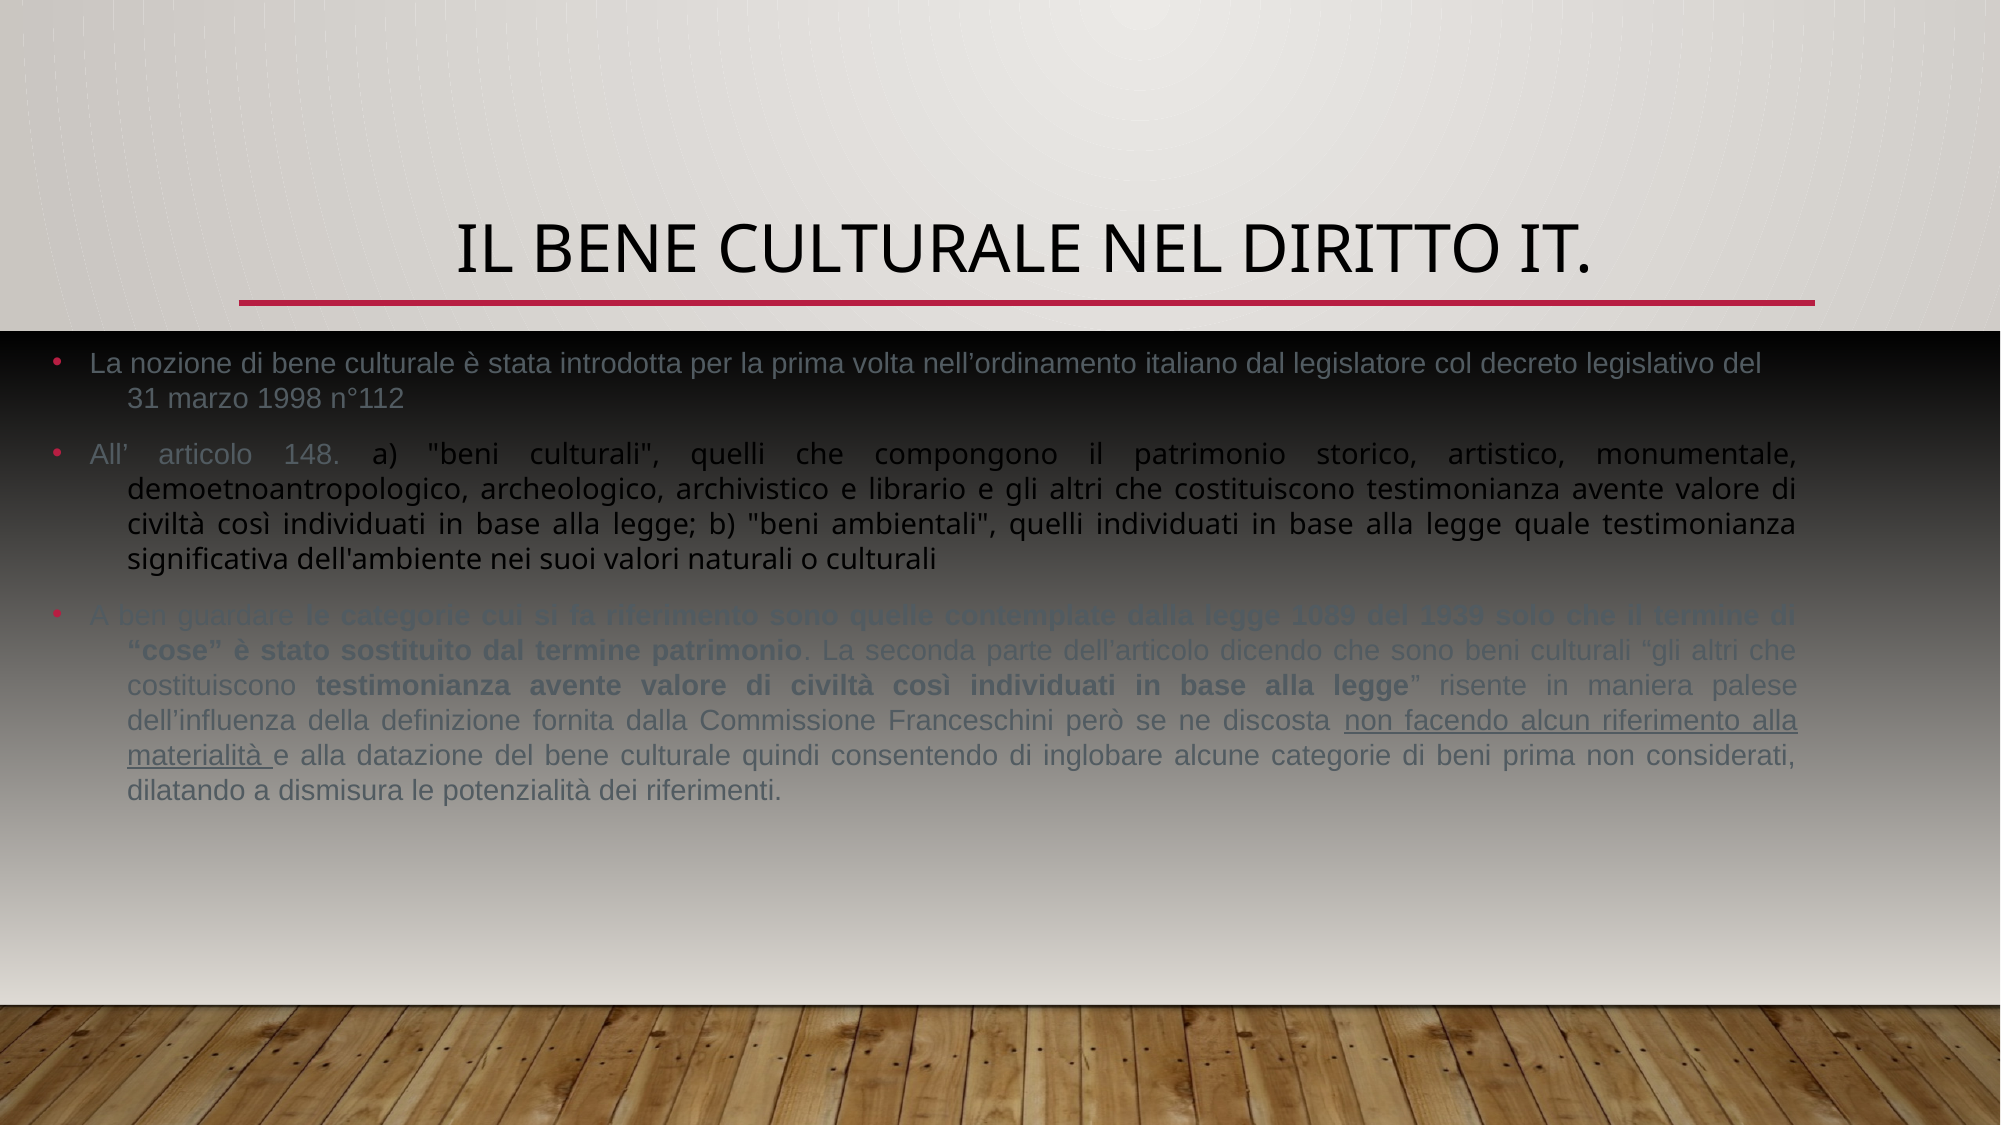

# Il bene culturale Nel diritto it.
La nozione di bene culturale è stata introdotta per la prima volta nell’ordinamento italiano dal legislatore col decreto legislativo del 31 marzo 1998 n°112
All’ articolo 148. a) "beni culturali", quelli che compongono il patrimonio storico, artistico, monumentale, demoetnoantropologico, archeologico, archivistico e librario e gli altri che costituiscono testimonianza avente valore di civiltà così individuati in base alla legge; b) "beni ambientali", quelli individuati in base alla legge quale testimonianza significativa dell'ambiente nei suoi valori naturali o culturali
A ben guardare le categorie cui si fa riferimento sono quelle contemplate dalla legge 1089 del 1939 solo che il termine di “cose” è stato sostituito dal termine patrimonio. La seconda parte dell’articolo dicendo che sono beni culturali “gli altri che costituiscono testimonianza avente valore di civiltà così individuati in base alla legge” risente in maniera palese dell’influenza della definizione fornita dalla Commissione Franceschini però se ne discosta non facendo alcun riferimento alla materialità e alla datazione del bene culturale quindi consentendo di inglobare alcune categorie di beni prima non considerati, dilatando a dismisura le potenzialità dei riferimenti.